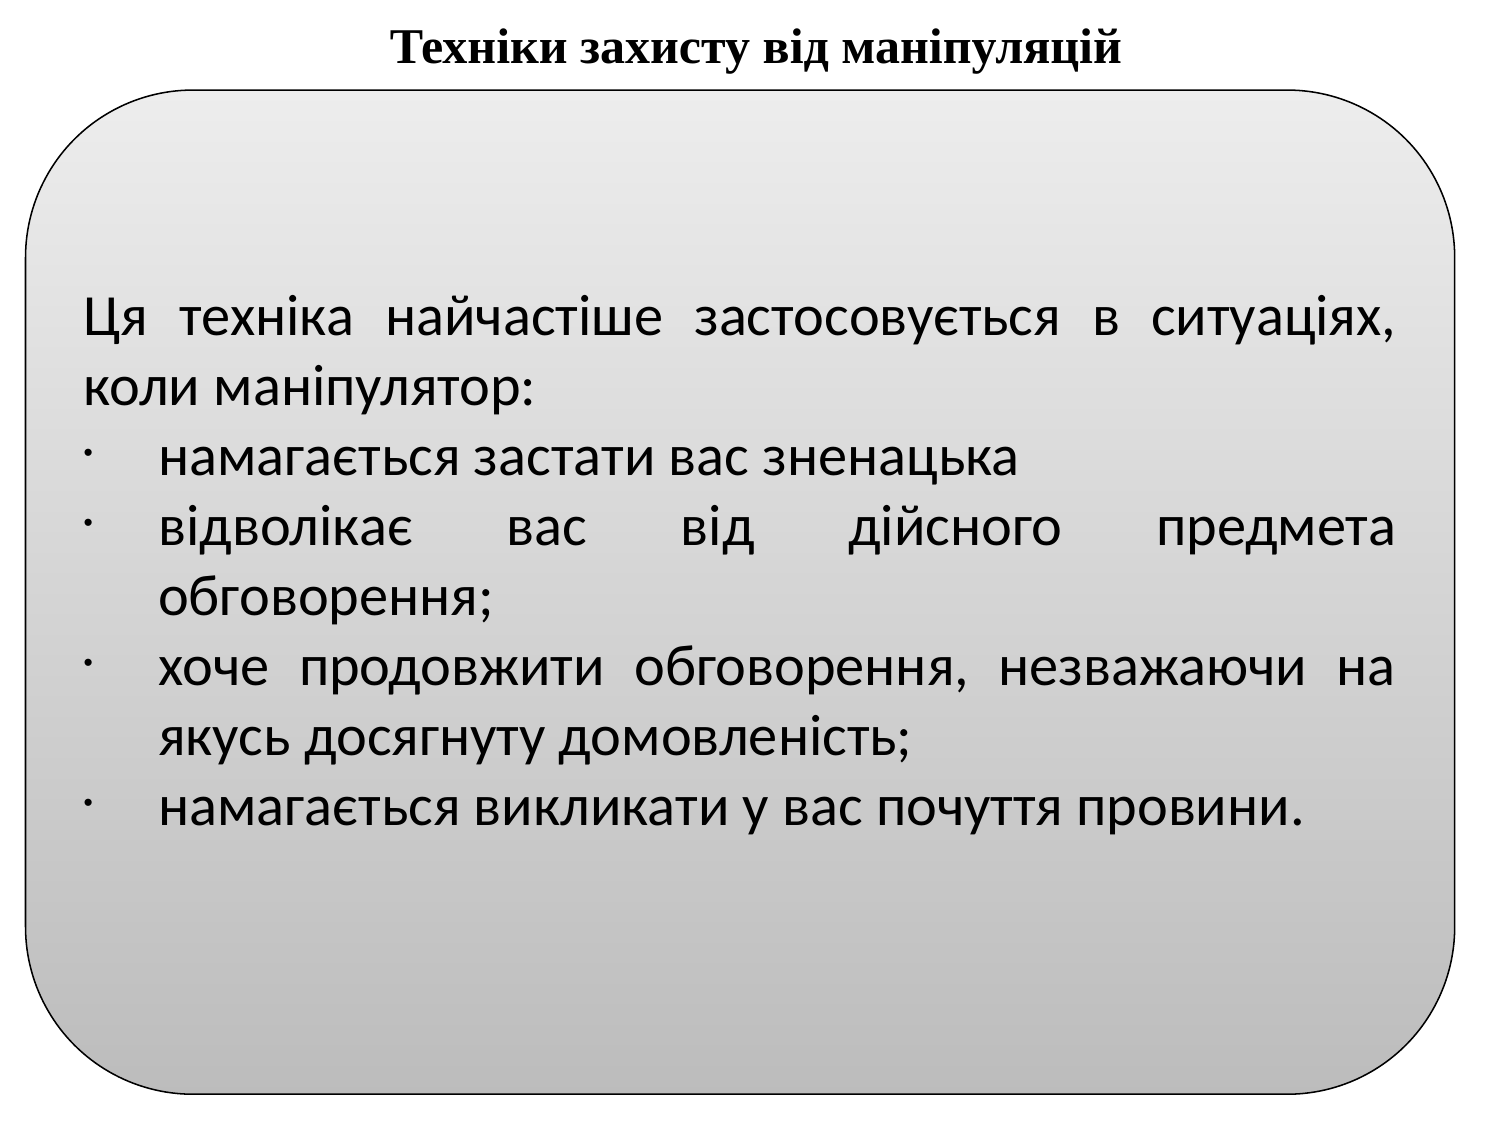

# Техніки захисту від маніпуляцій
Ця техніка найчастіше застосовується в ситуаціях, коли маніпулятор:
намагається застати вас зненацька
відволікає вас від дійсного предмета обговорення;
хоче продовжити обговорення, незважаючи на якусь досягнуту домовленість;
намагається викликати у вас почуття провини.